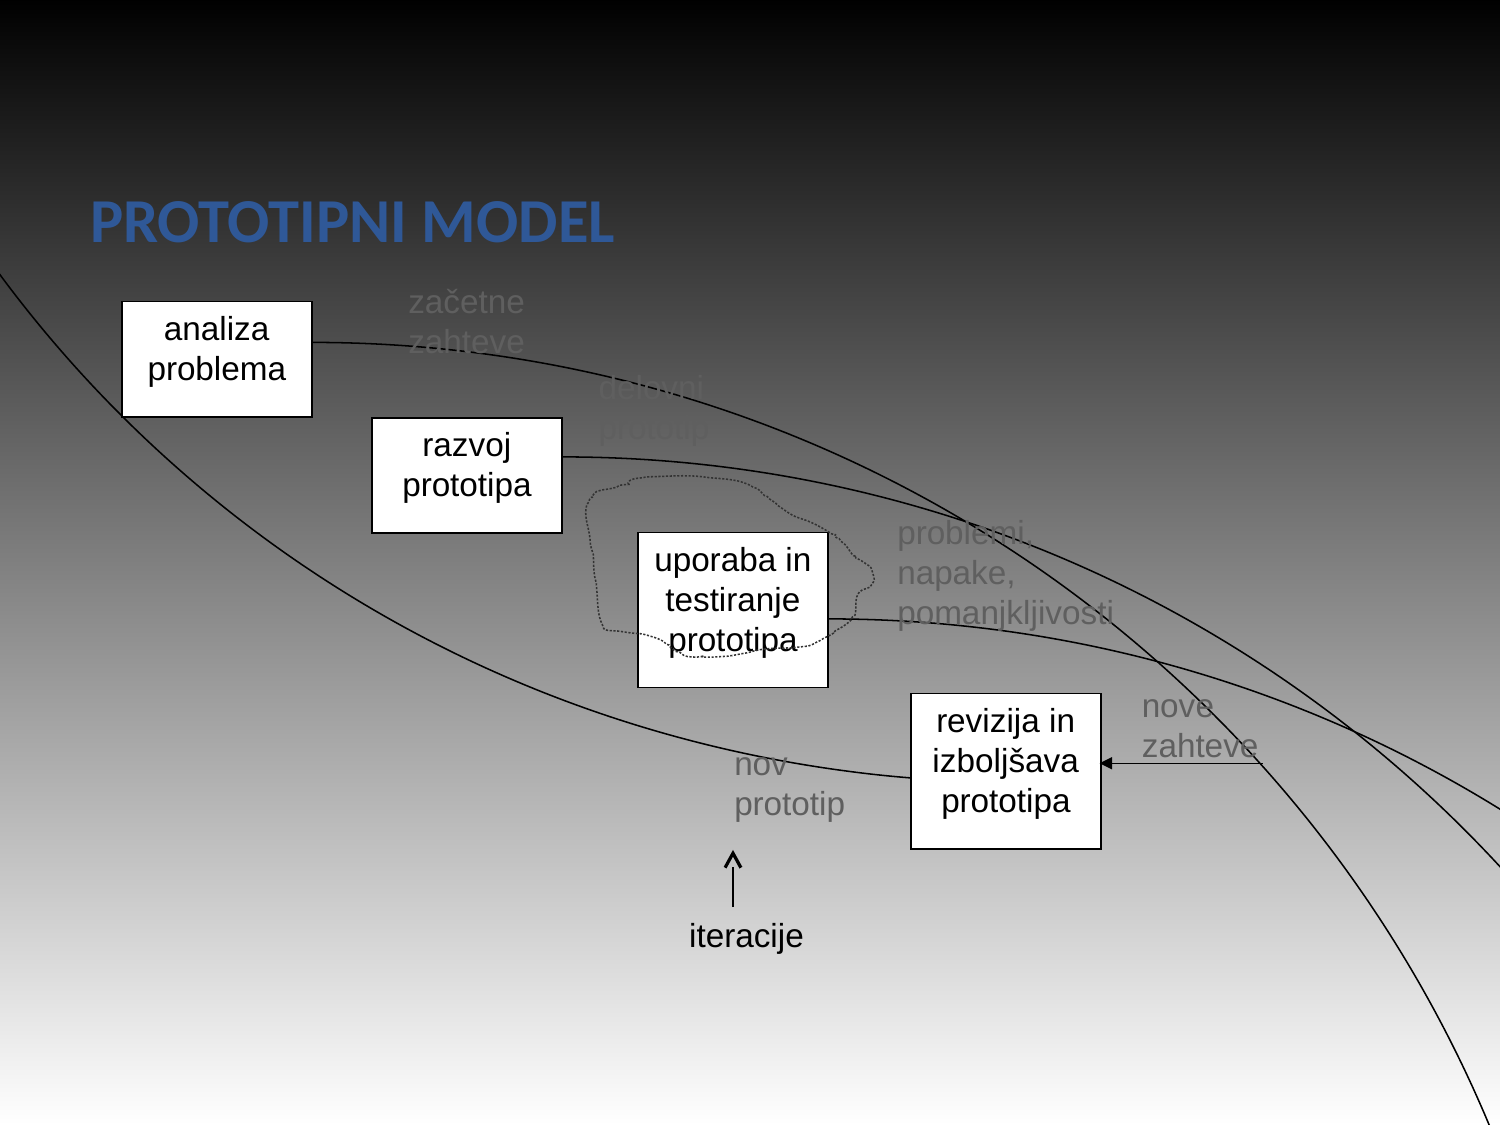

# PROTOTIPNI MODEL
začetne
zahteve
analiza
problema
delovni prototip
razvoj prototipa
problemi, napake, pomanjkljivosti
uporaba in testiranje prototipa
nove zahteve
revizija in izboljšava
prototipa
nov
prototip
iteracije